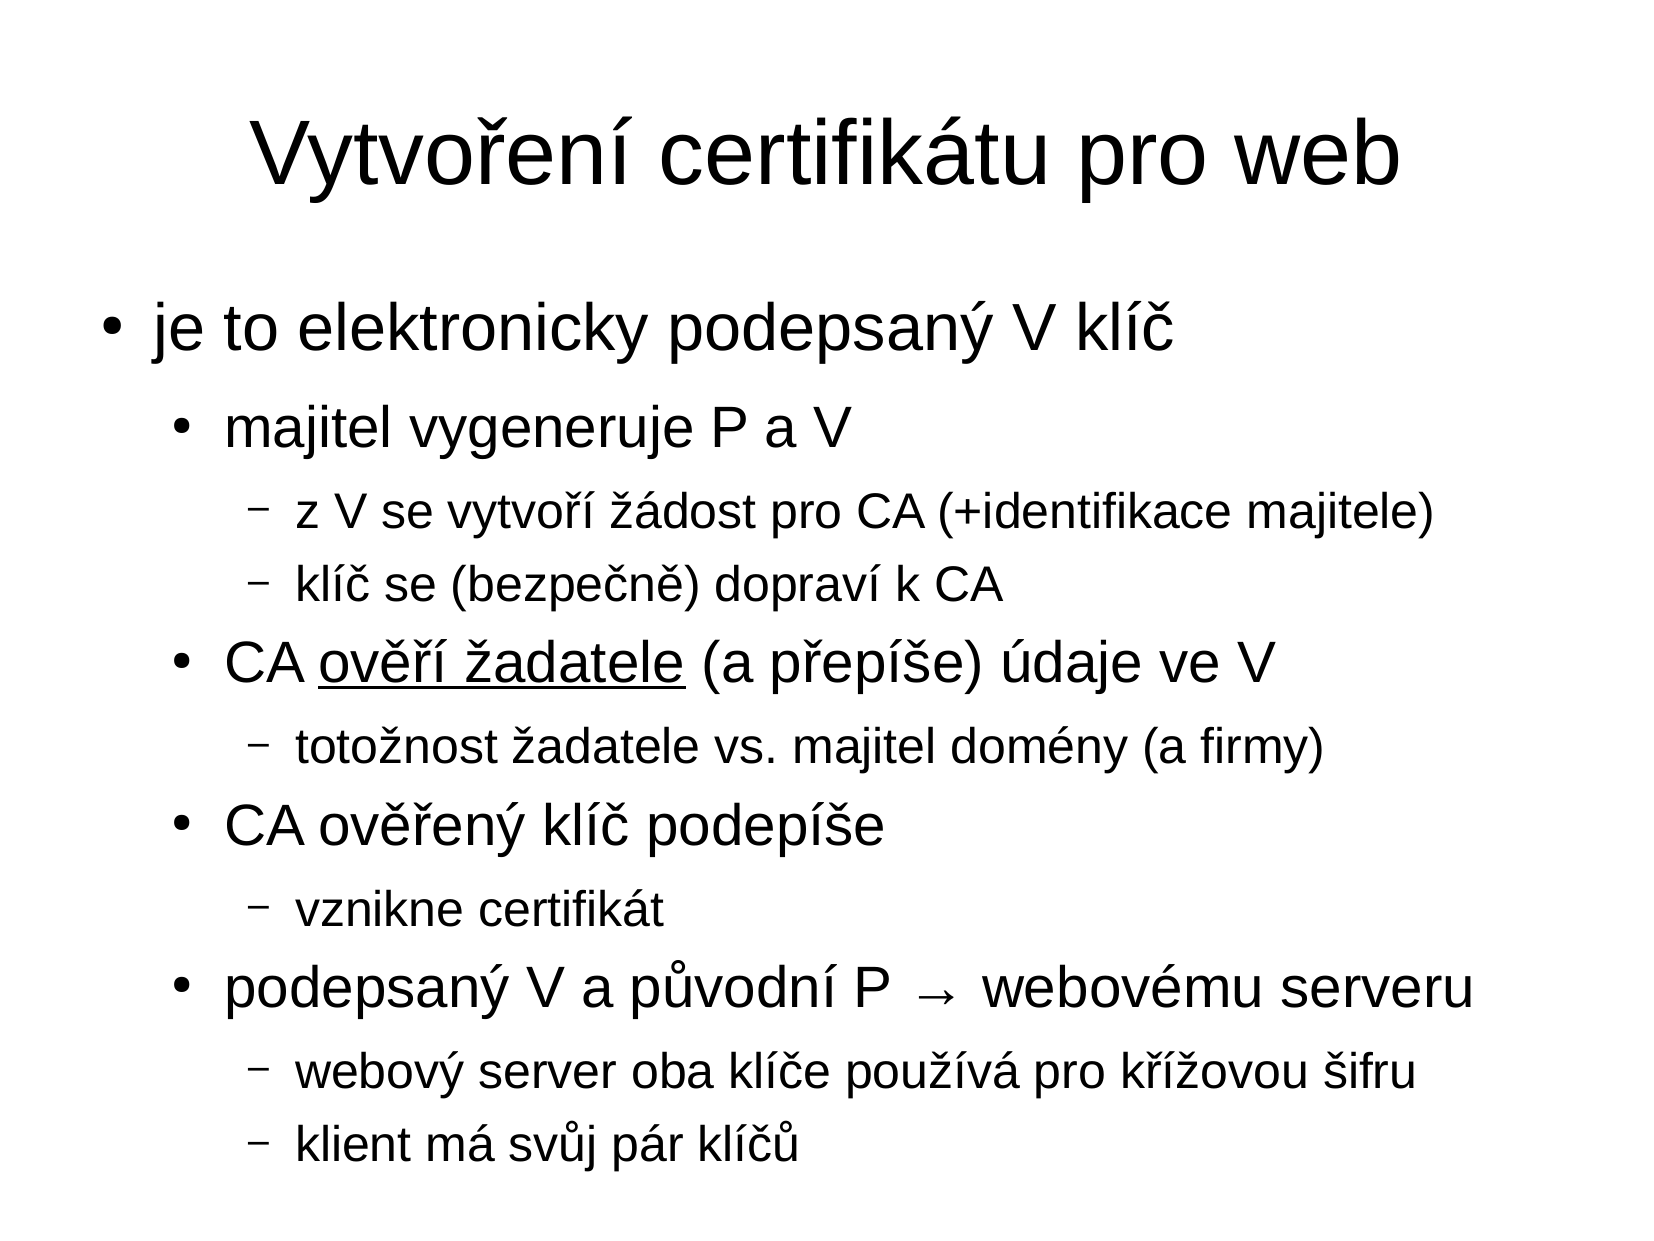

# Vytvoření certifikátu pro web
je to elektronicky podepsaný V klíč
majitel vygeneruje P a V
z V se vytvoří žádost pro CA (+identifikace majitele)
klíč se (bezpečně) dopraví k CA
CA ověří žadatele (a přepíše) údaje ve V
totožnost žadatele vs. majitel domény (a firmy)
CA ověřený klíč podepíše
vznikne certifikát
podepsaný V a původní P → webovému serveru
webový server oba klíče používá pro křížovou šifru
klient má svůj pár klíčů